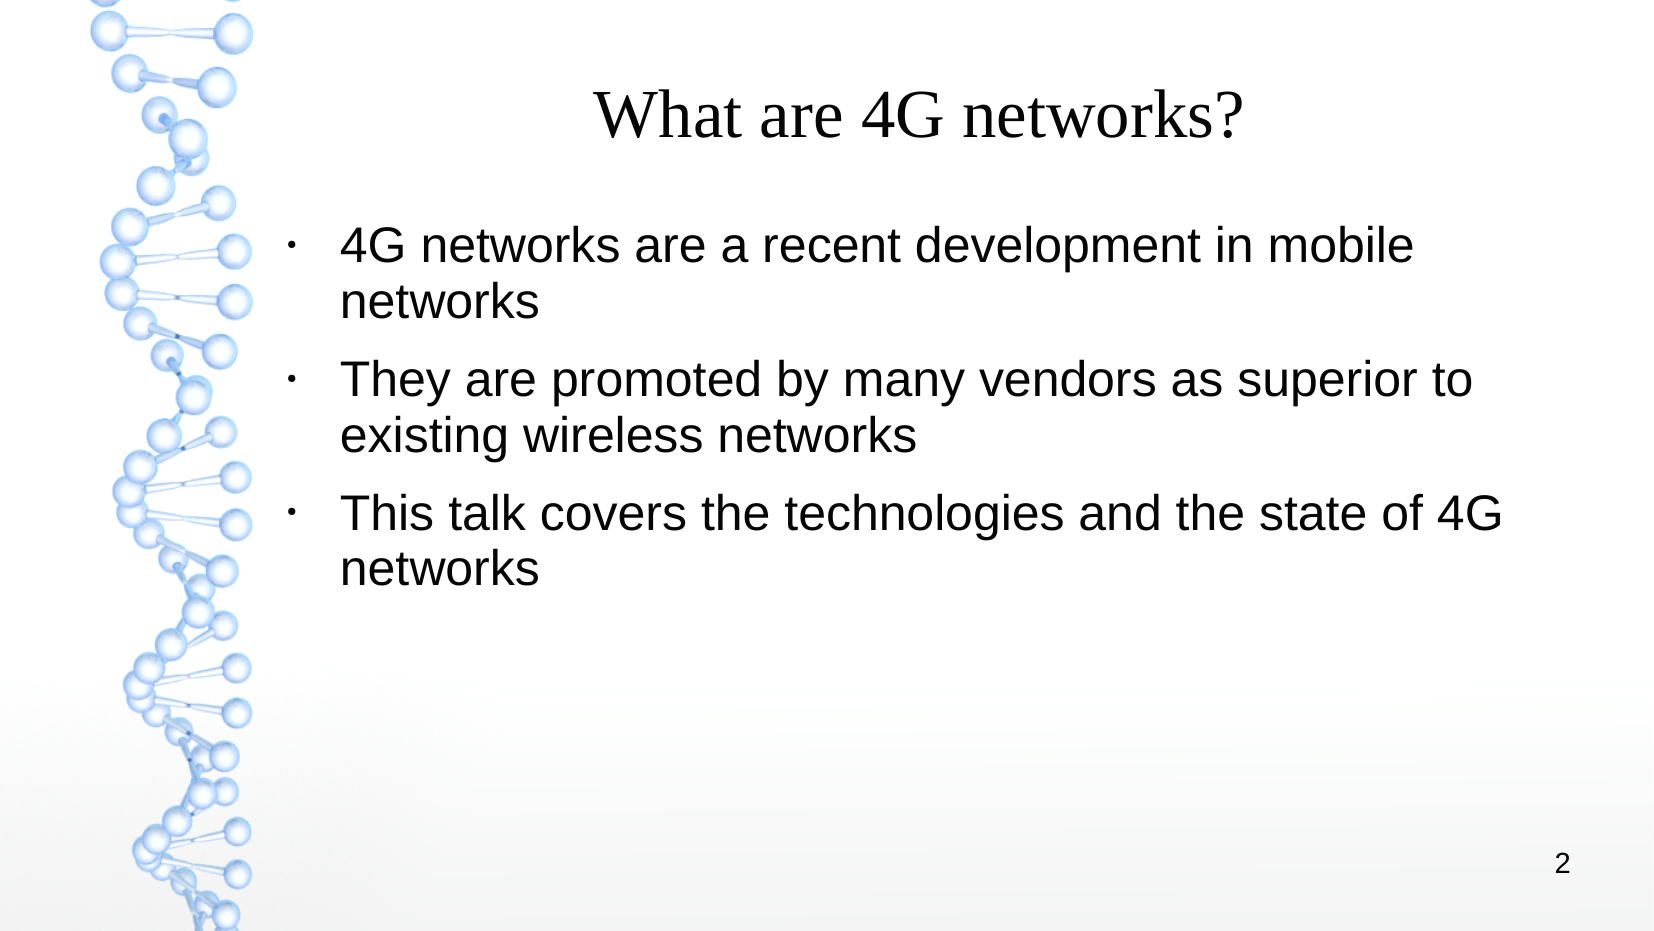

# What are 4G networks?
4G networks are a recent development in mobile networks
They are promoted by many vendors as superior to existing wireless networks
This talk covers the technologies and the state of 4G networks
2